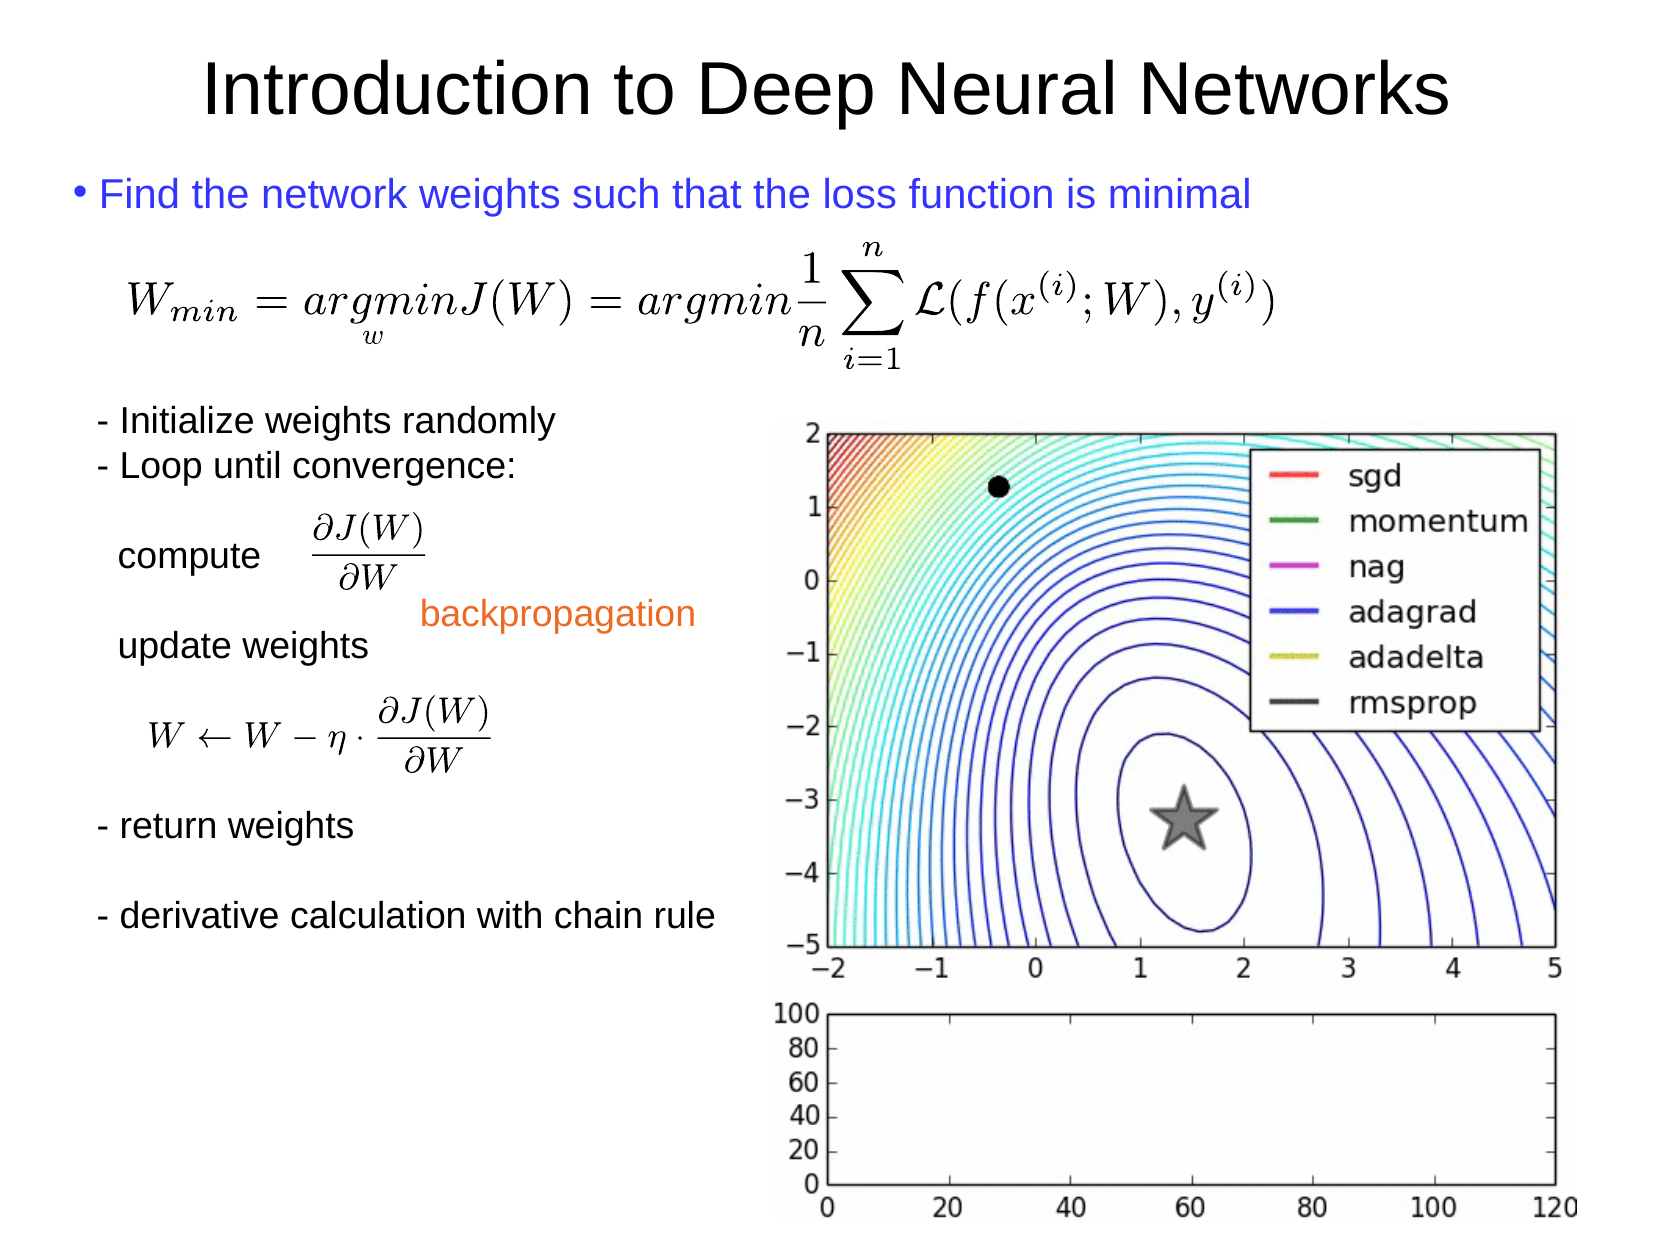

# Introduction to Deep Neural Networks
 Find the network weights such that the loss function is minimal
 - Initialize weights randomly
 - Loop until convergence:
 compute
 update weights
 - return weights
 - derivative calculation with chain rule
backpropagation